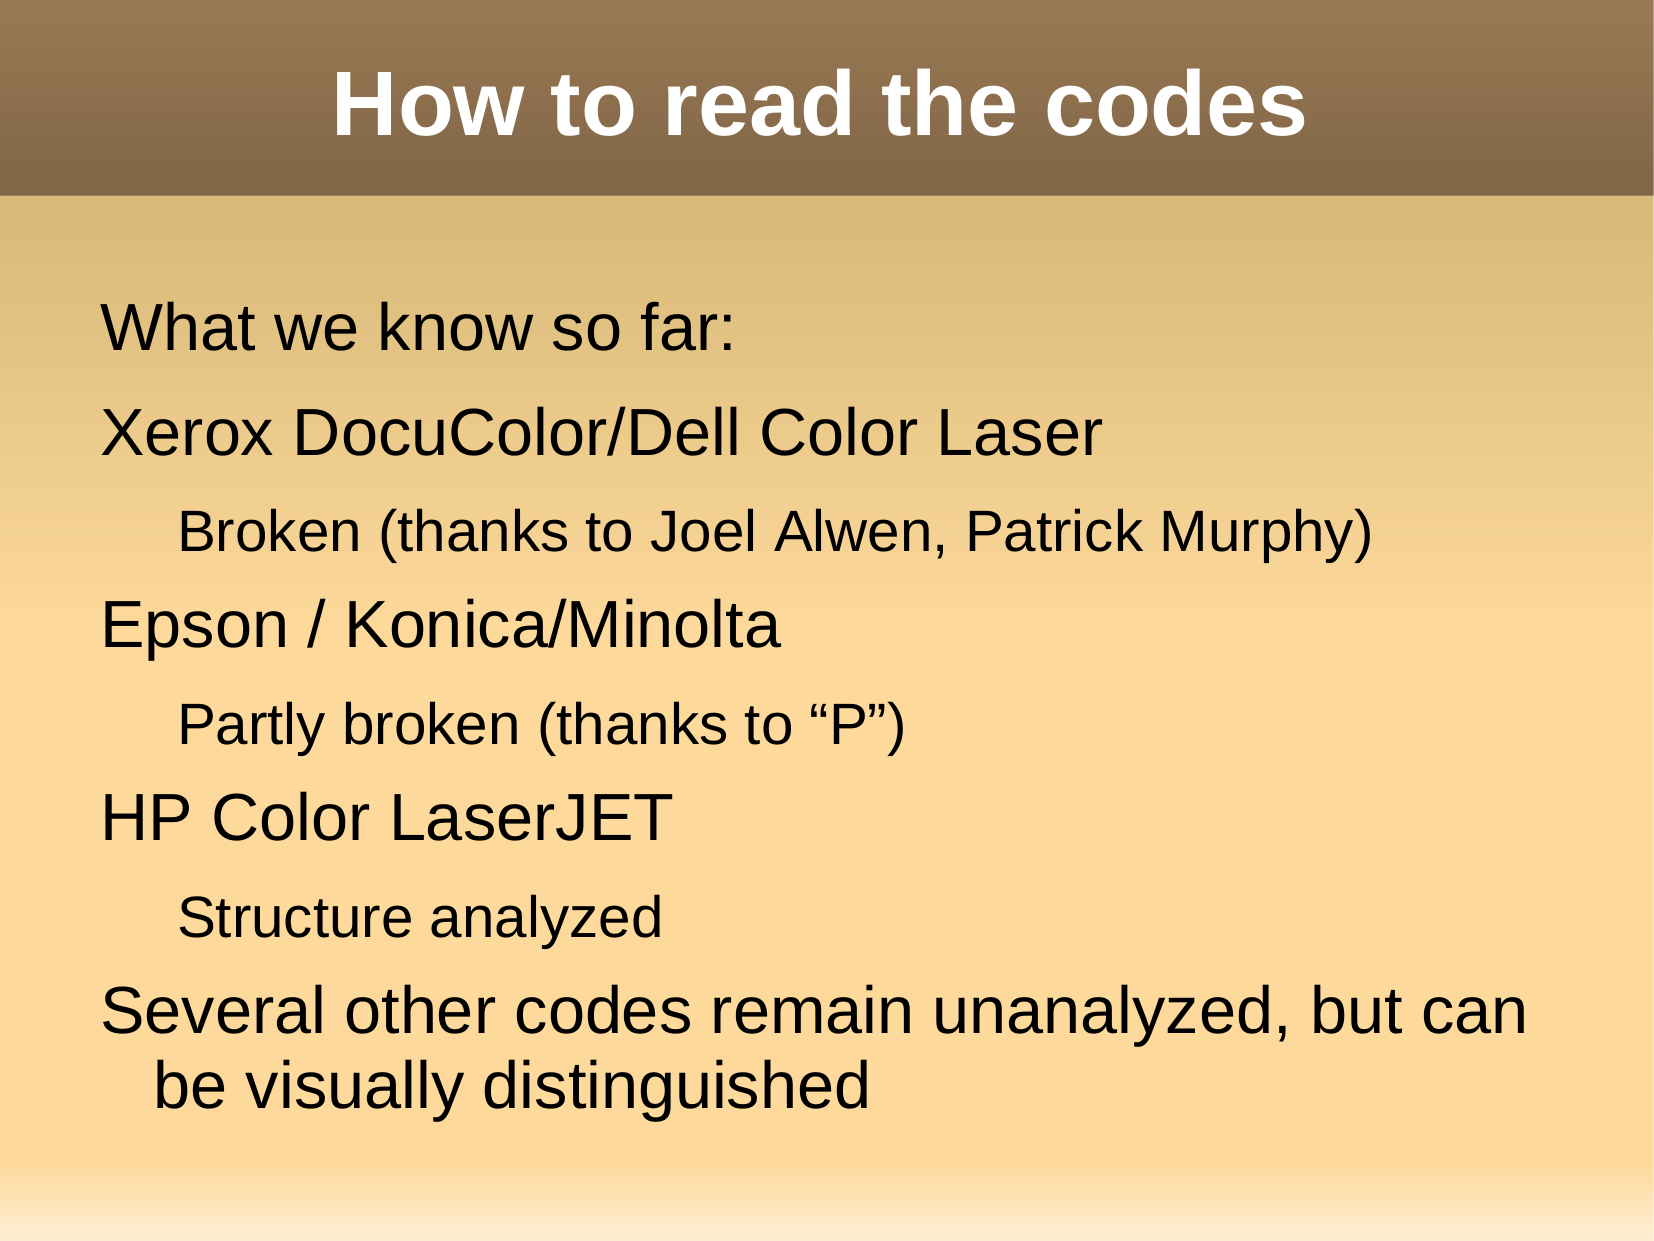

# How to read the codes
What we know so far:
Xerox DocuColor/Dell Color Laser
Broken (thanks to Joel Alwen, Patrick Murphy)
Epson / Konica/Minolta
Partly broken (thanks to “P”)
HP Color LaserJET
Structure analyzed
Several other codes remain unanalyzed, but can be visually distinguished